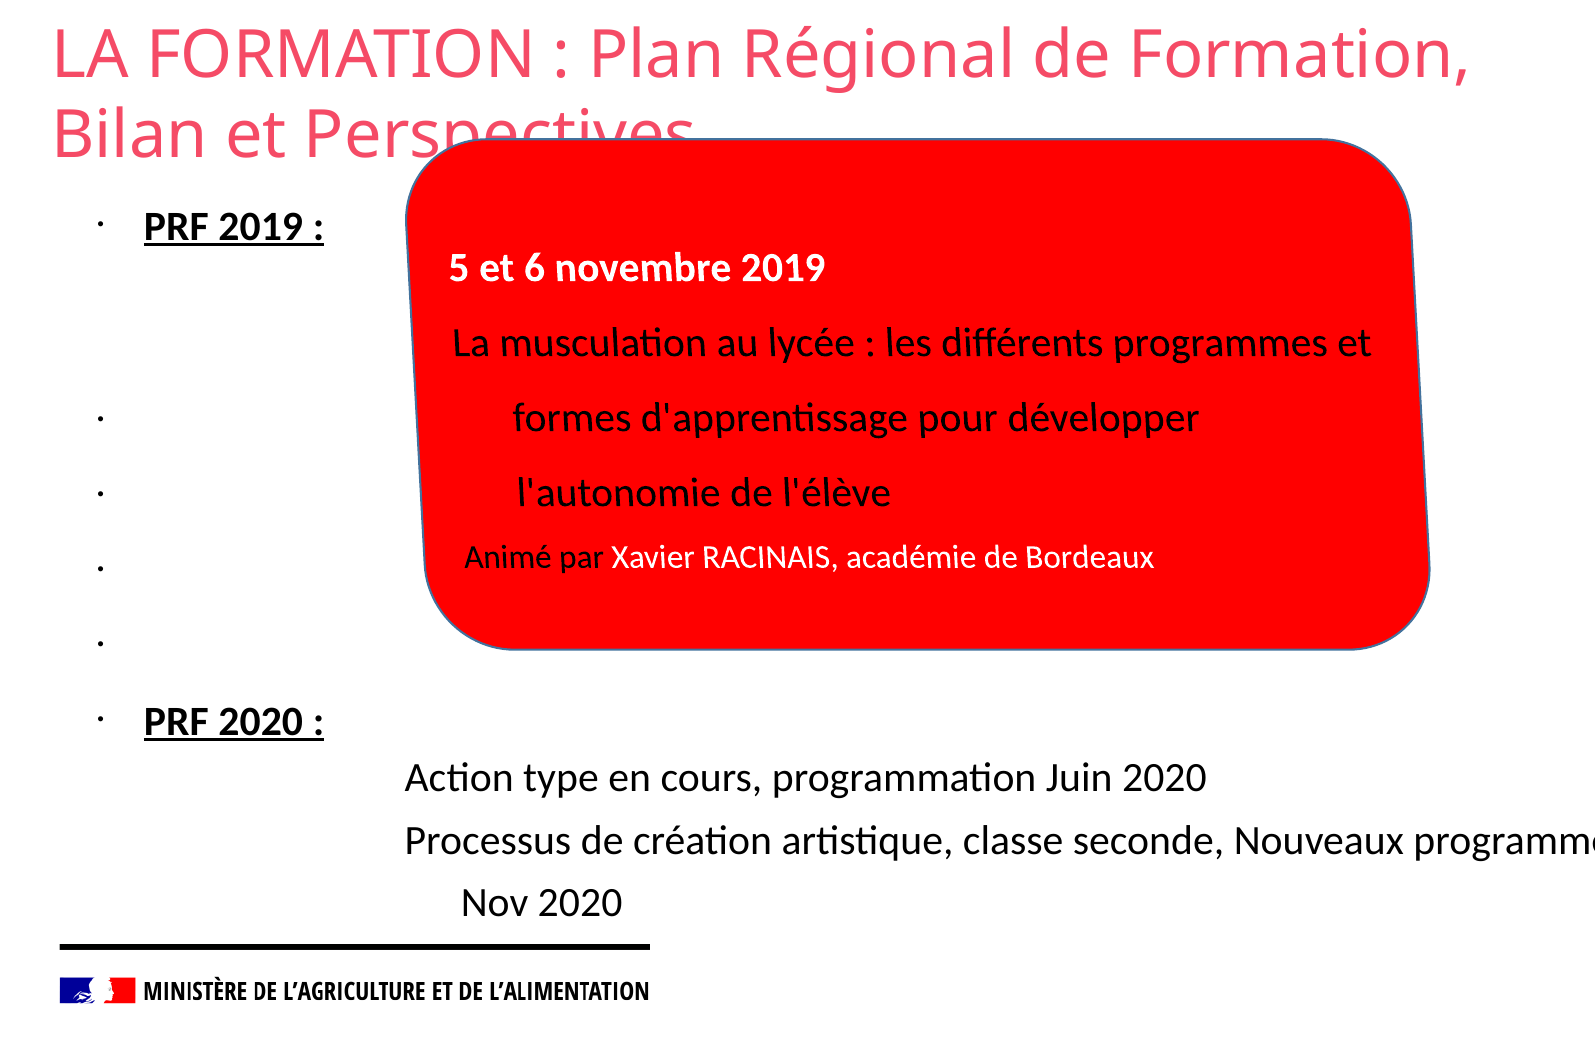

# LA FORMATION : Plan Régional de Formation, Bilan et Perspectives
5 et 6 novembre 2019
La musculation au lycée : les différents programmes et formes d'apprentissage pour développer l'autonomie de l'élève
Animé par Xavier RACINAIS, académie de Bordeaux
PRF 2019 :
PRF 2020 :
Action type en cours, programmation Juin 2020
Processus de création artistique, classe seconde, Nouveaux programmes, Auch Nov 2020